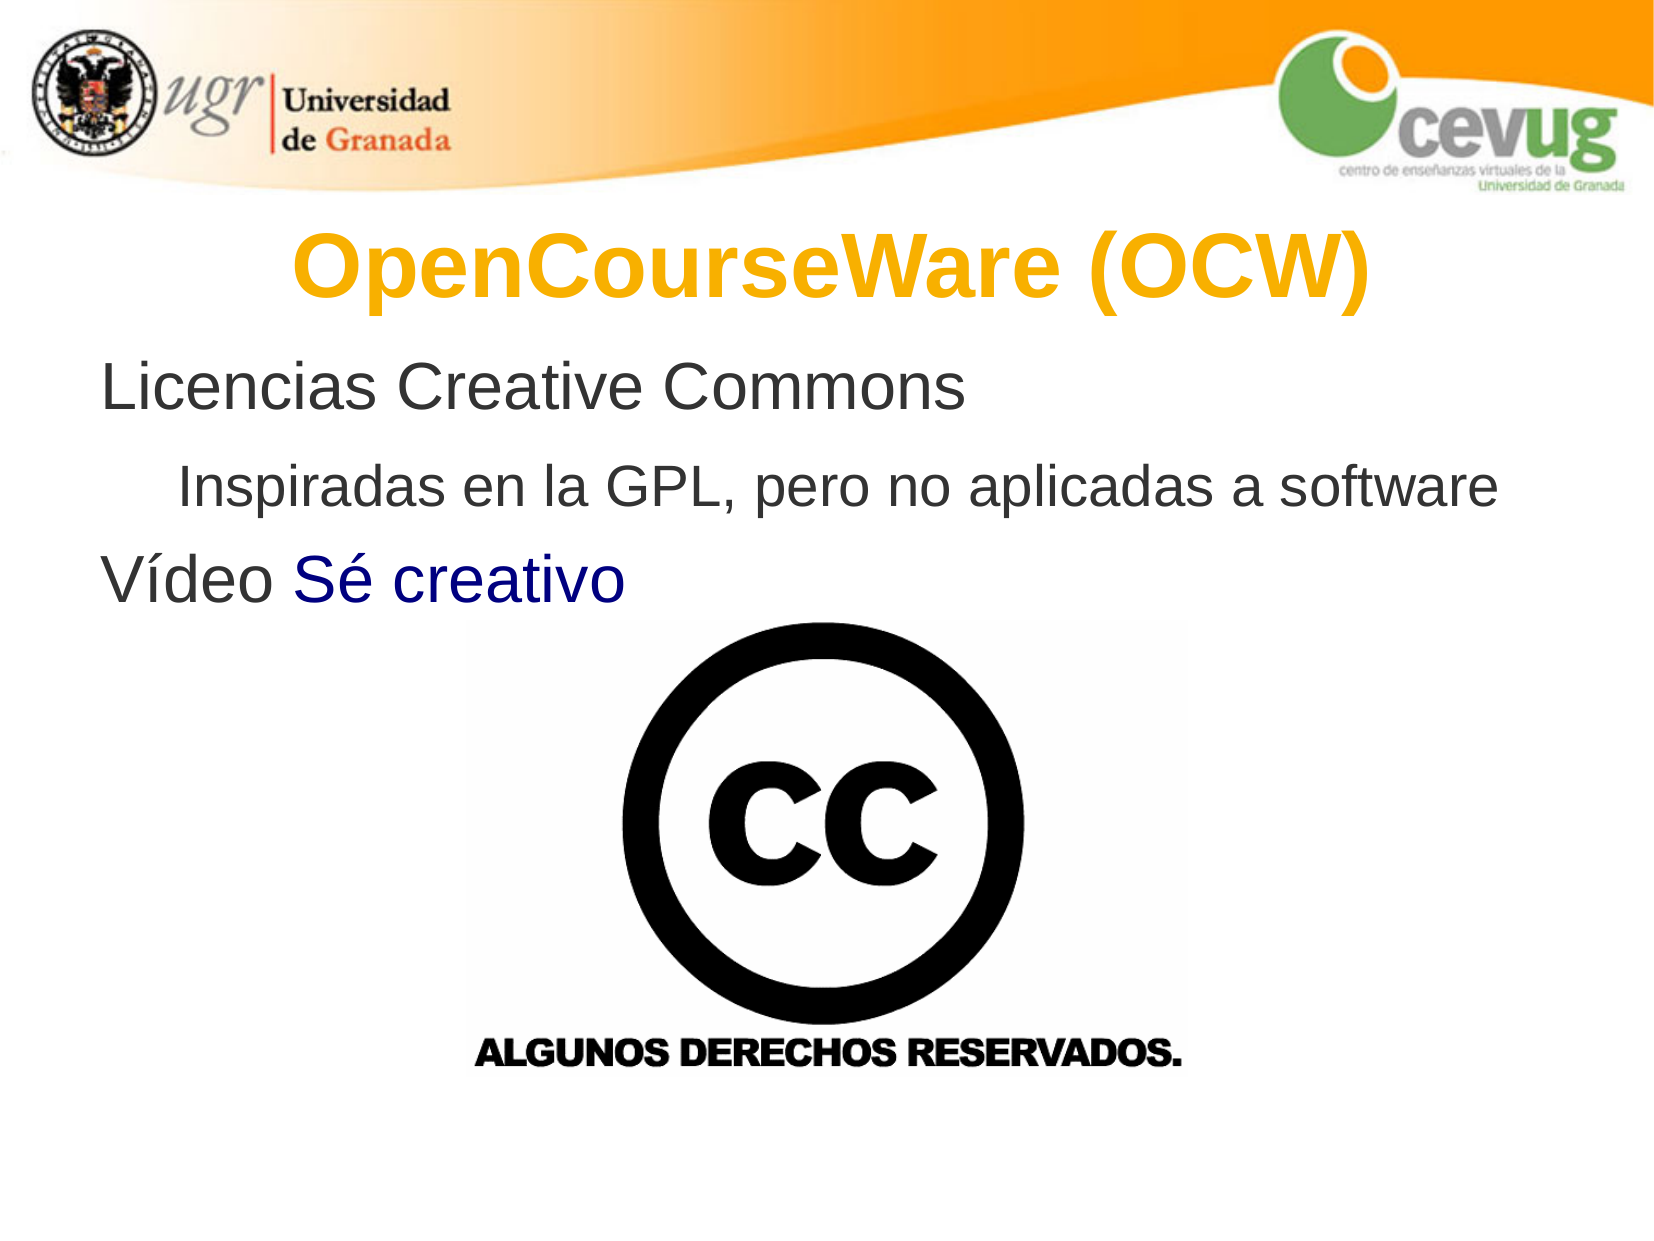

# OpenCourseWare (OCW)
Licencias Creative Commons
Inspiradas en la GPL, pero no aplicadas a software
Vídeo Sé creativo